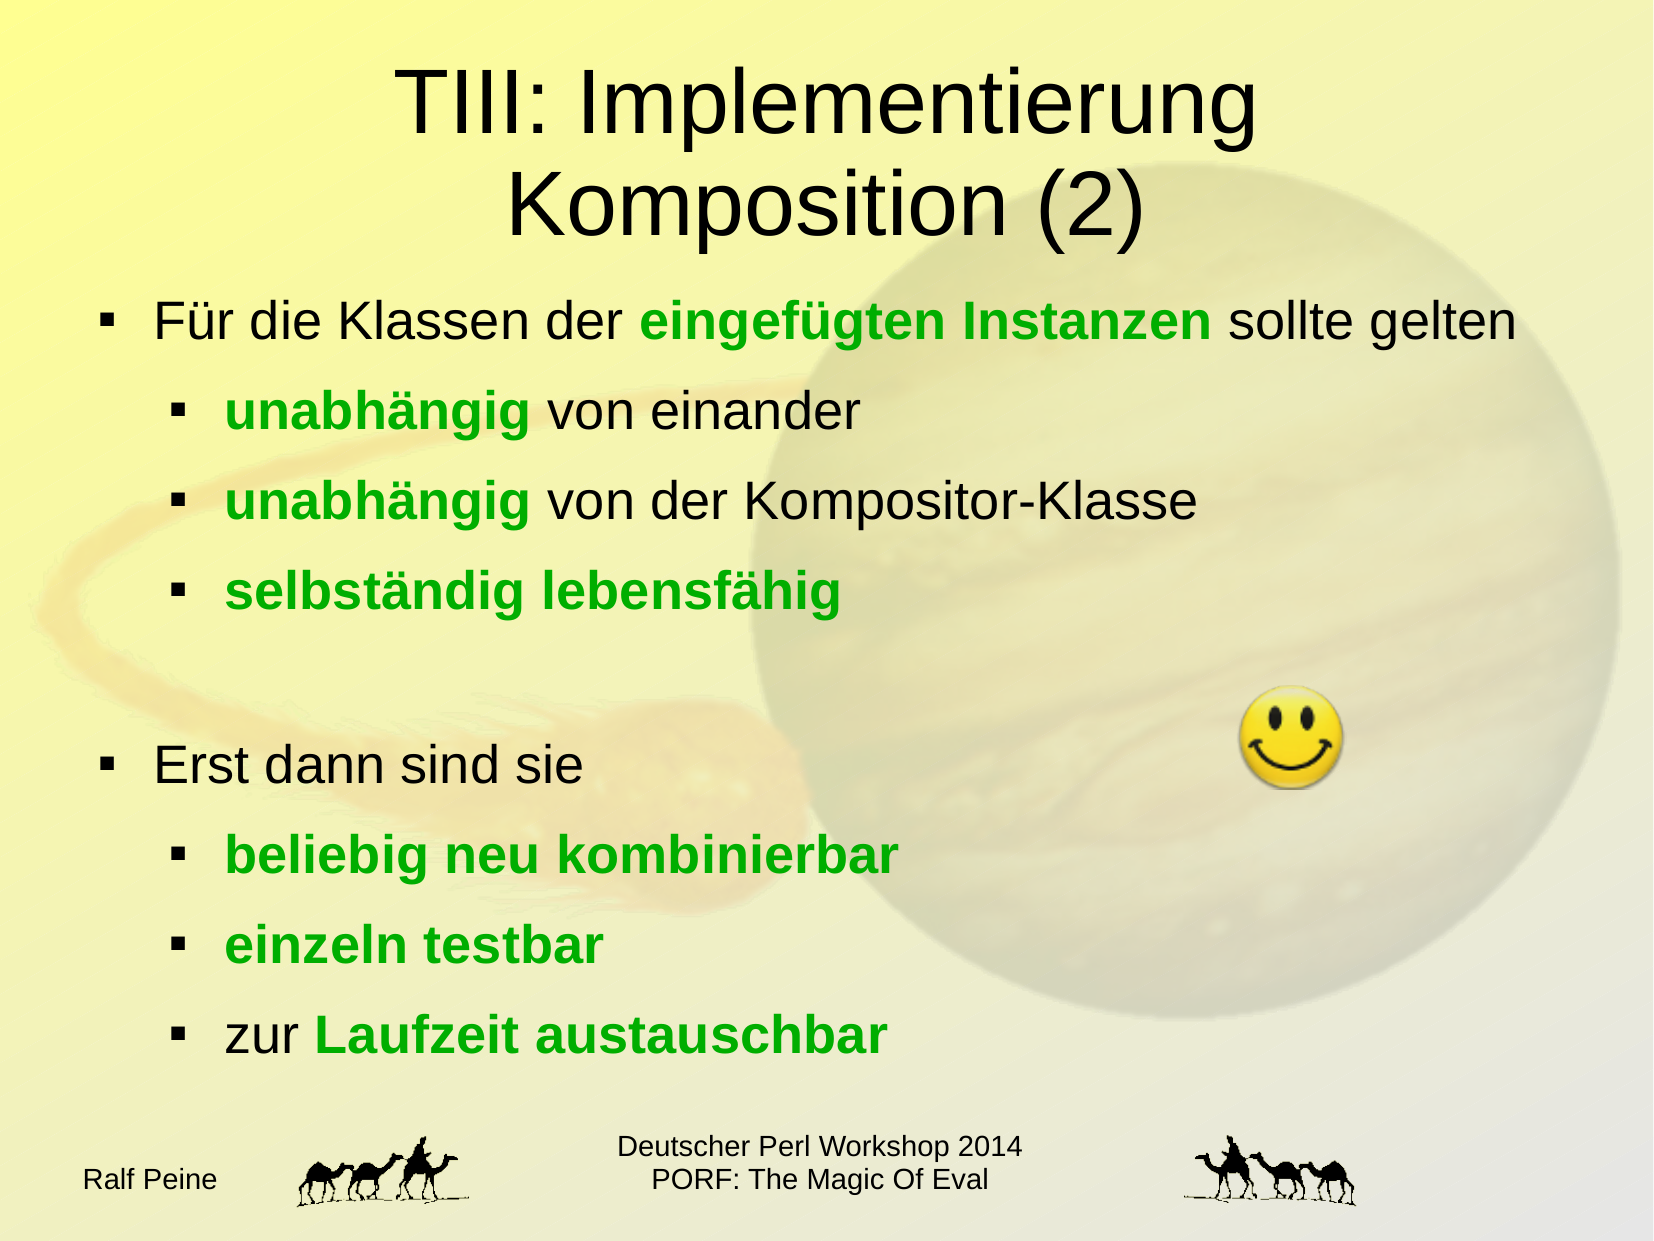

# TIII: Implementierung Komposition (2)
Für die Klassen der eingefügten Instanzen sollte gelten
unabhängig von einander
unabhängig von der Kompositor-Klasse
selbständig lebensfähig
Erst dann sind sie
beliebig neu kombinierbar
einzeln testbar
zur Laufzeit austauschbar